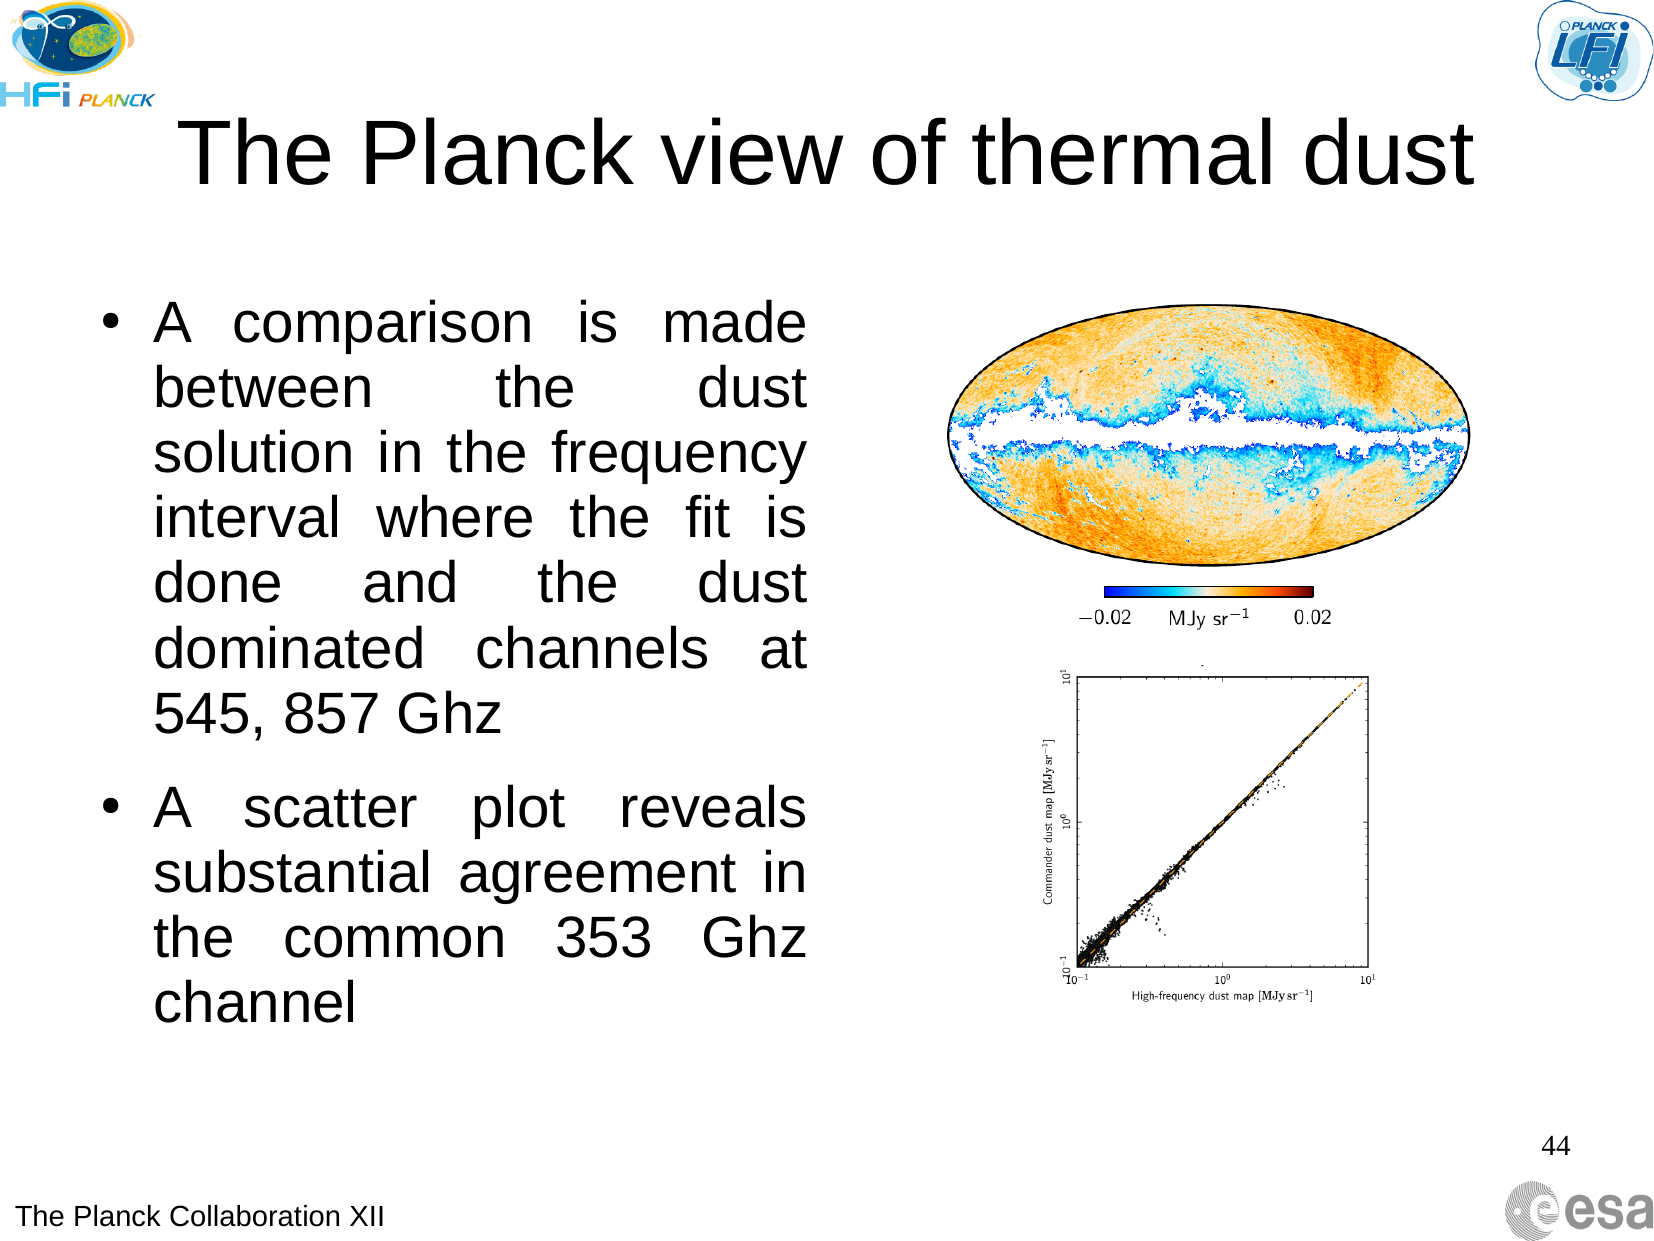

The Planck view of thermal dust
# A comparison is made between the dust solution in the frequency interval where the fit is done and the dust dominated channels at 545, 857 Ghz
A scatter plot reveals substantial agreement in the common 353 Ghz channel
44
The Planck Collaboration XII